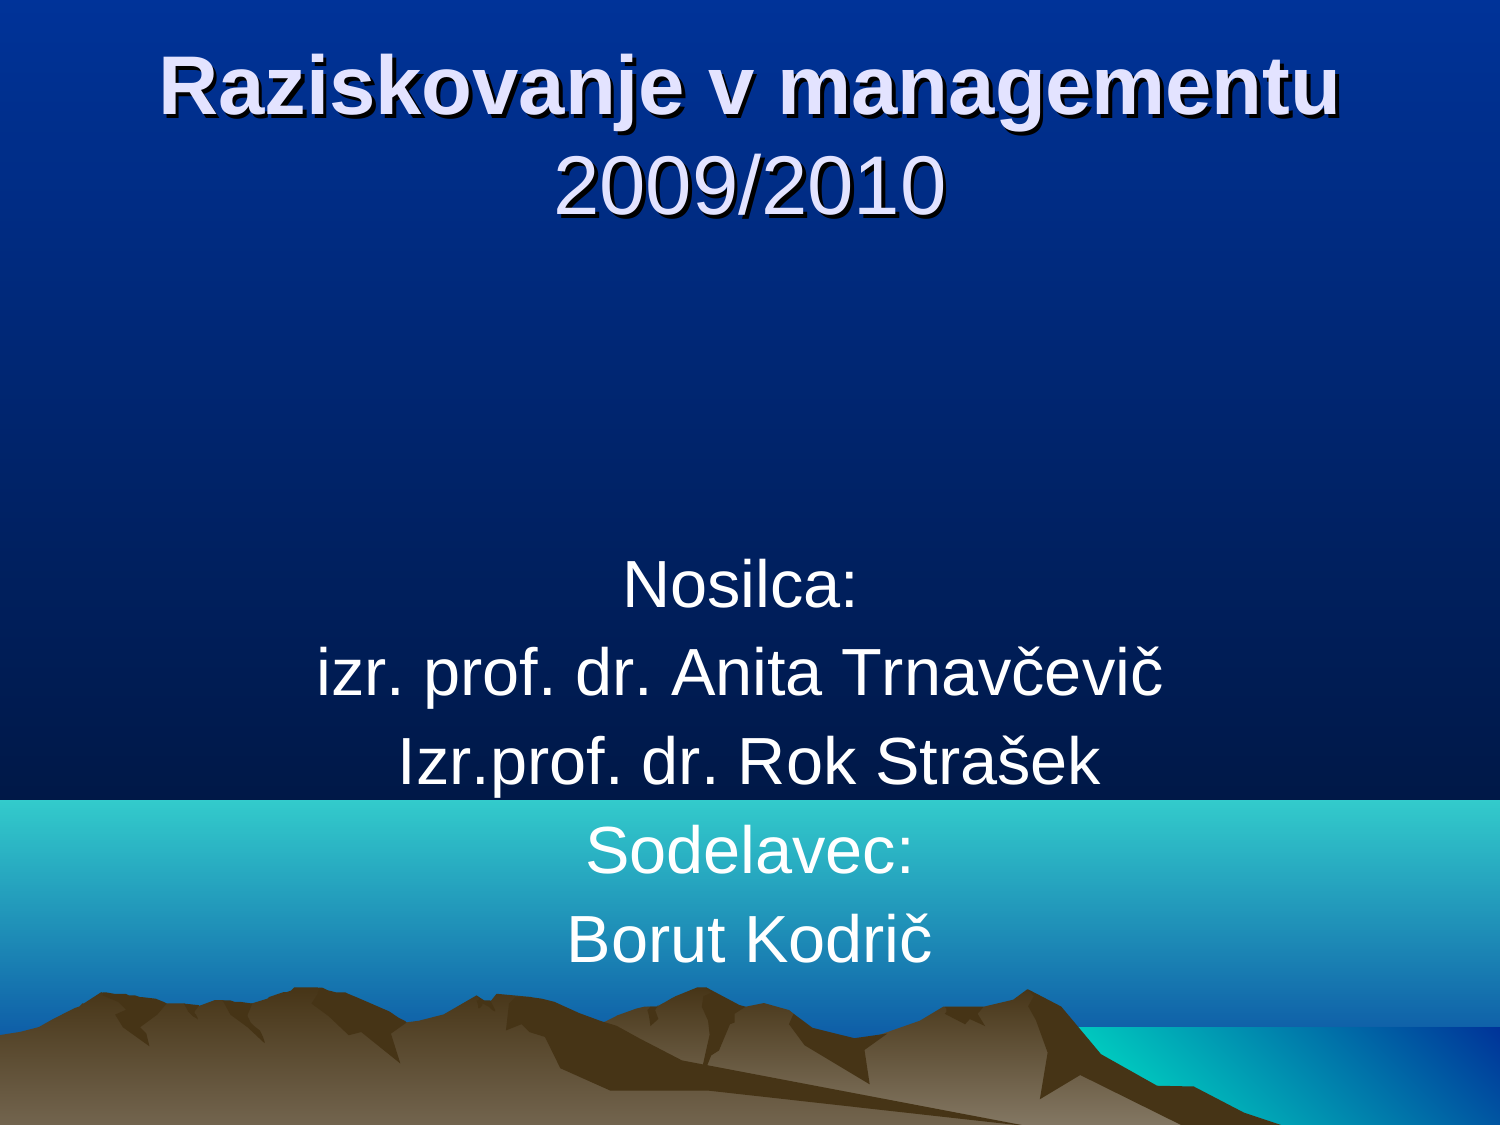

# Raziskovanje v managementu 2009/2010
Nosilca:
izr. prof. dr. Anita Trnavčevič
Izr.prof. dr. Rok Strašek
Sodelavec:
Borut Kodrič